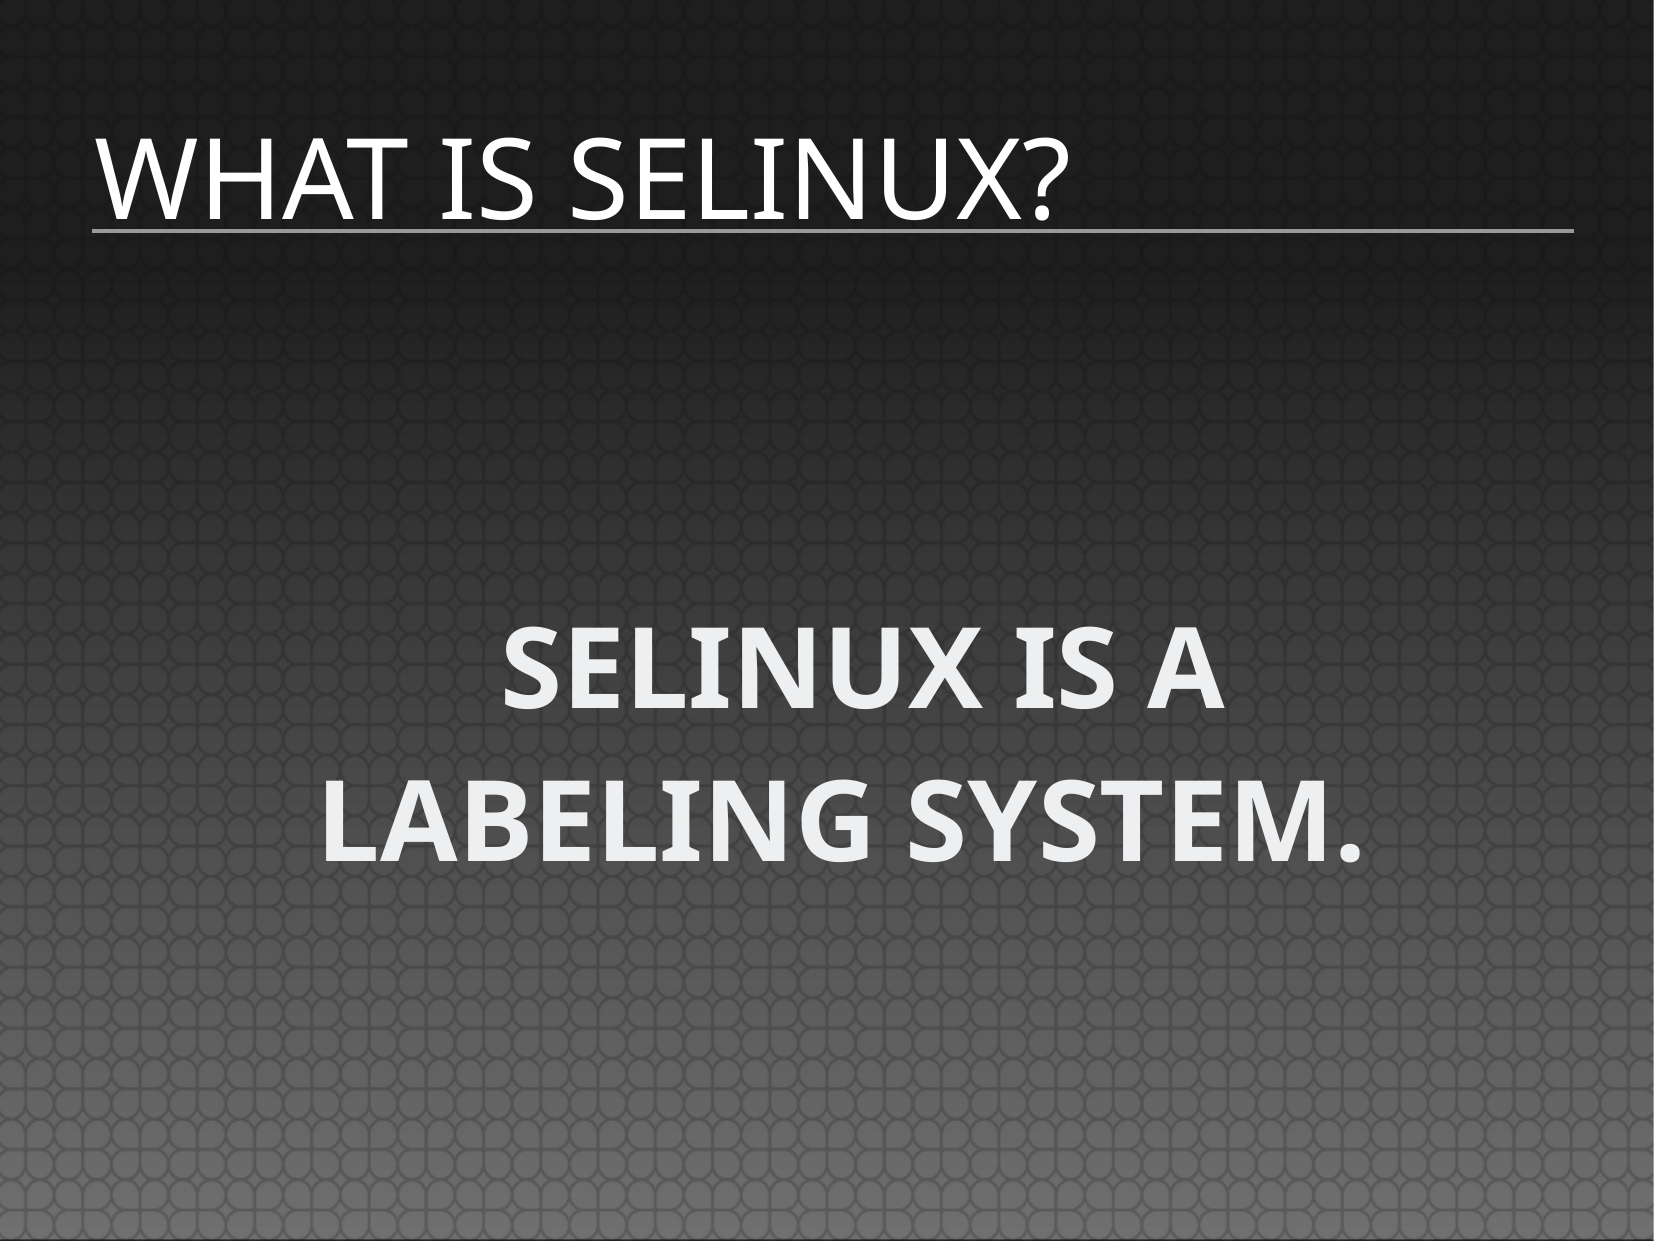

# WHAT IS SELINUX?
SELINUX IS A LABELING SYSTEM.